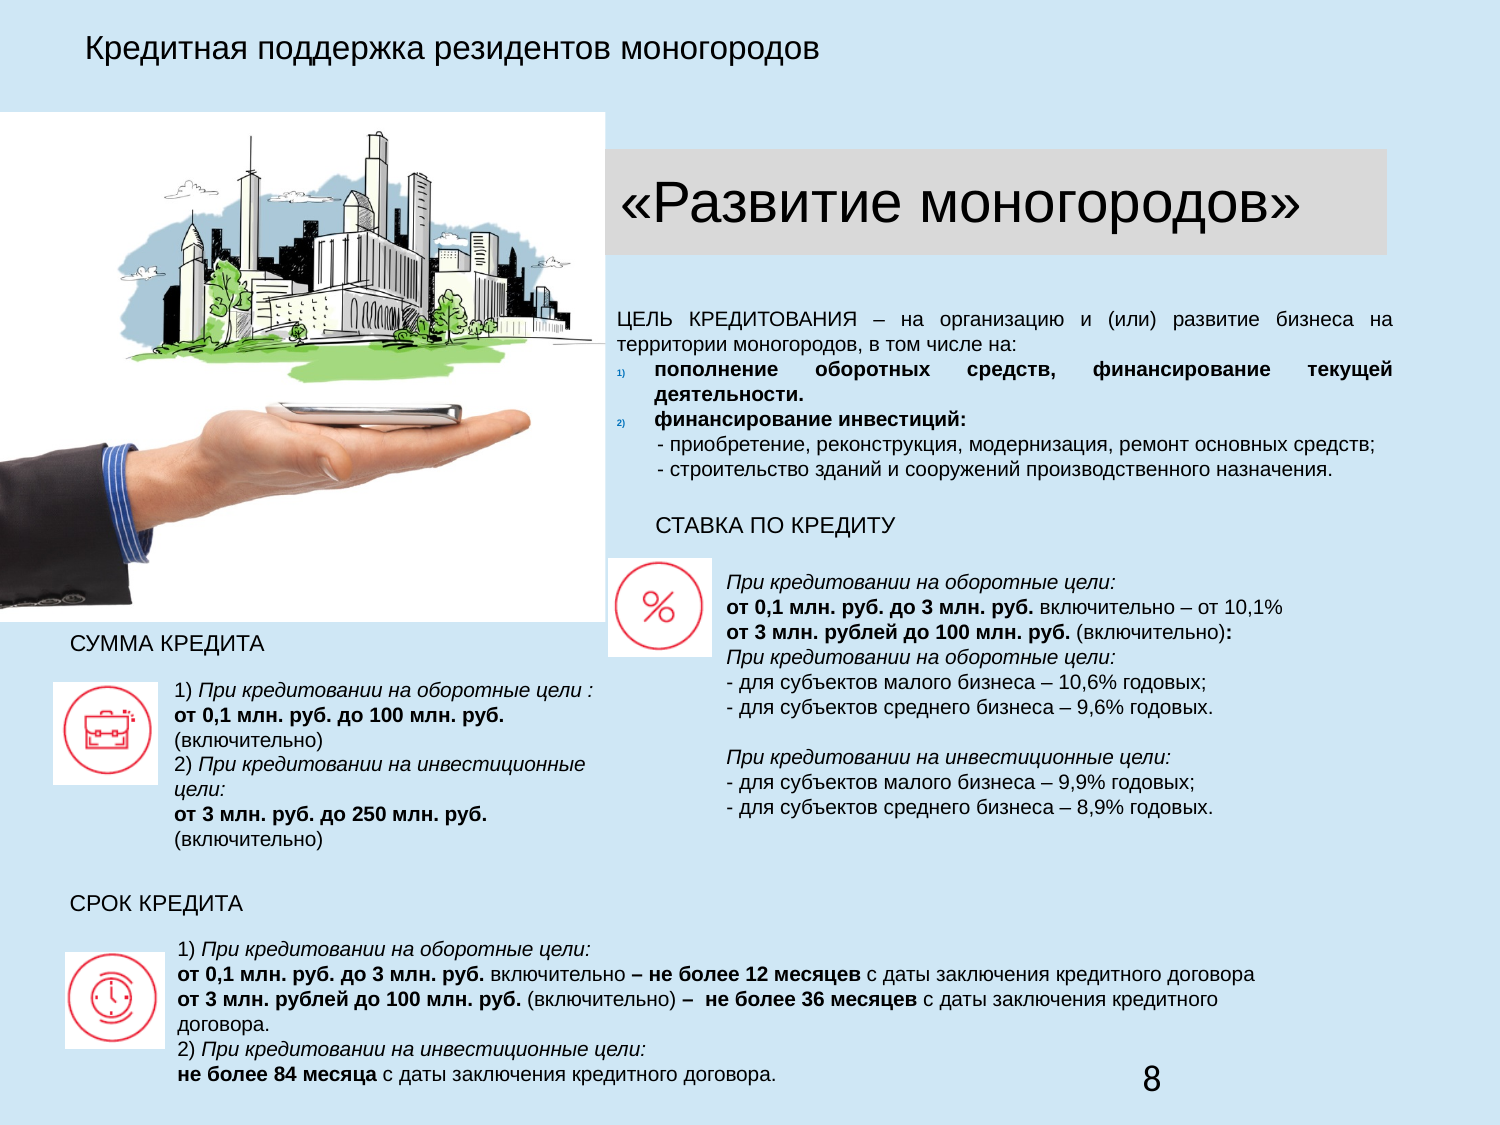

Кредитная поддержка резидентов моногородов
| «Развитие моногородов» |
| --- |
ЦЕЛЬ КРЕДИТОВАНИЯ – на организацию и (или) развитие бизнеса на территории моногородов, в том числе на:
пополнение оборотных средств, финансирование текущей деятельности.
финансирование инвестиций:
 - приобретение, реконструкция, модернизация, ремонт основных средств;
 - строительство зданий и сооружений производственного назначения.
СТАВКА ПО КРЕДИТУ
При кредитовании на оборотные цели:
от 0,1 млн. руб. до 3 млн. руб. включительно – от 10,1%
от 3 млн. рублей до 100 млн. руб. (включительно):
При кредитовании на оборотные цели:
- для субъектов малого бизнеса – 10,6% годовых;
- для субъектов среднего бизнеса – 9,6% годовых.
При кредитовании на инвестиционные цели:
- для субъектов малого бизнеса – 9,9% годовых;
- для субъектов среднего бизнеса – 8,9% годовых.
СУММА КРЕДИТА
1) При кредитовании на оборотные цели :
от 0,1 млн. руб. до 100 млн. руб. (включительно)
2) При кредитовании на инвестиционные цели:
от 3 млн. руб. до 250 млн. руб. (включительно)
СРОК КРЕДИТА
1) При кредитовании на оборотные цели:
от 0,1 млн. руб. до 3 млн. руб. включительно – не более 12 месяцев с даты заключения кредитного договора
от 3 млн. рублей до 100 млн. руб. (включительно) – не более 36 месяцев с даты заключения кредитного договора.
2) При кредитовании на инвестиционные цели:
не более 84 месяца с даты заключения кредитного договора.